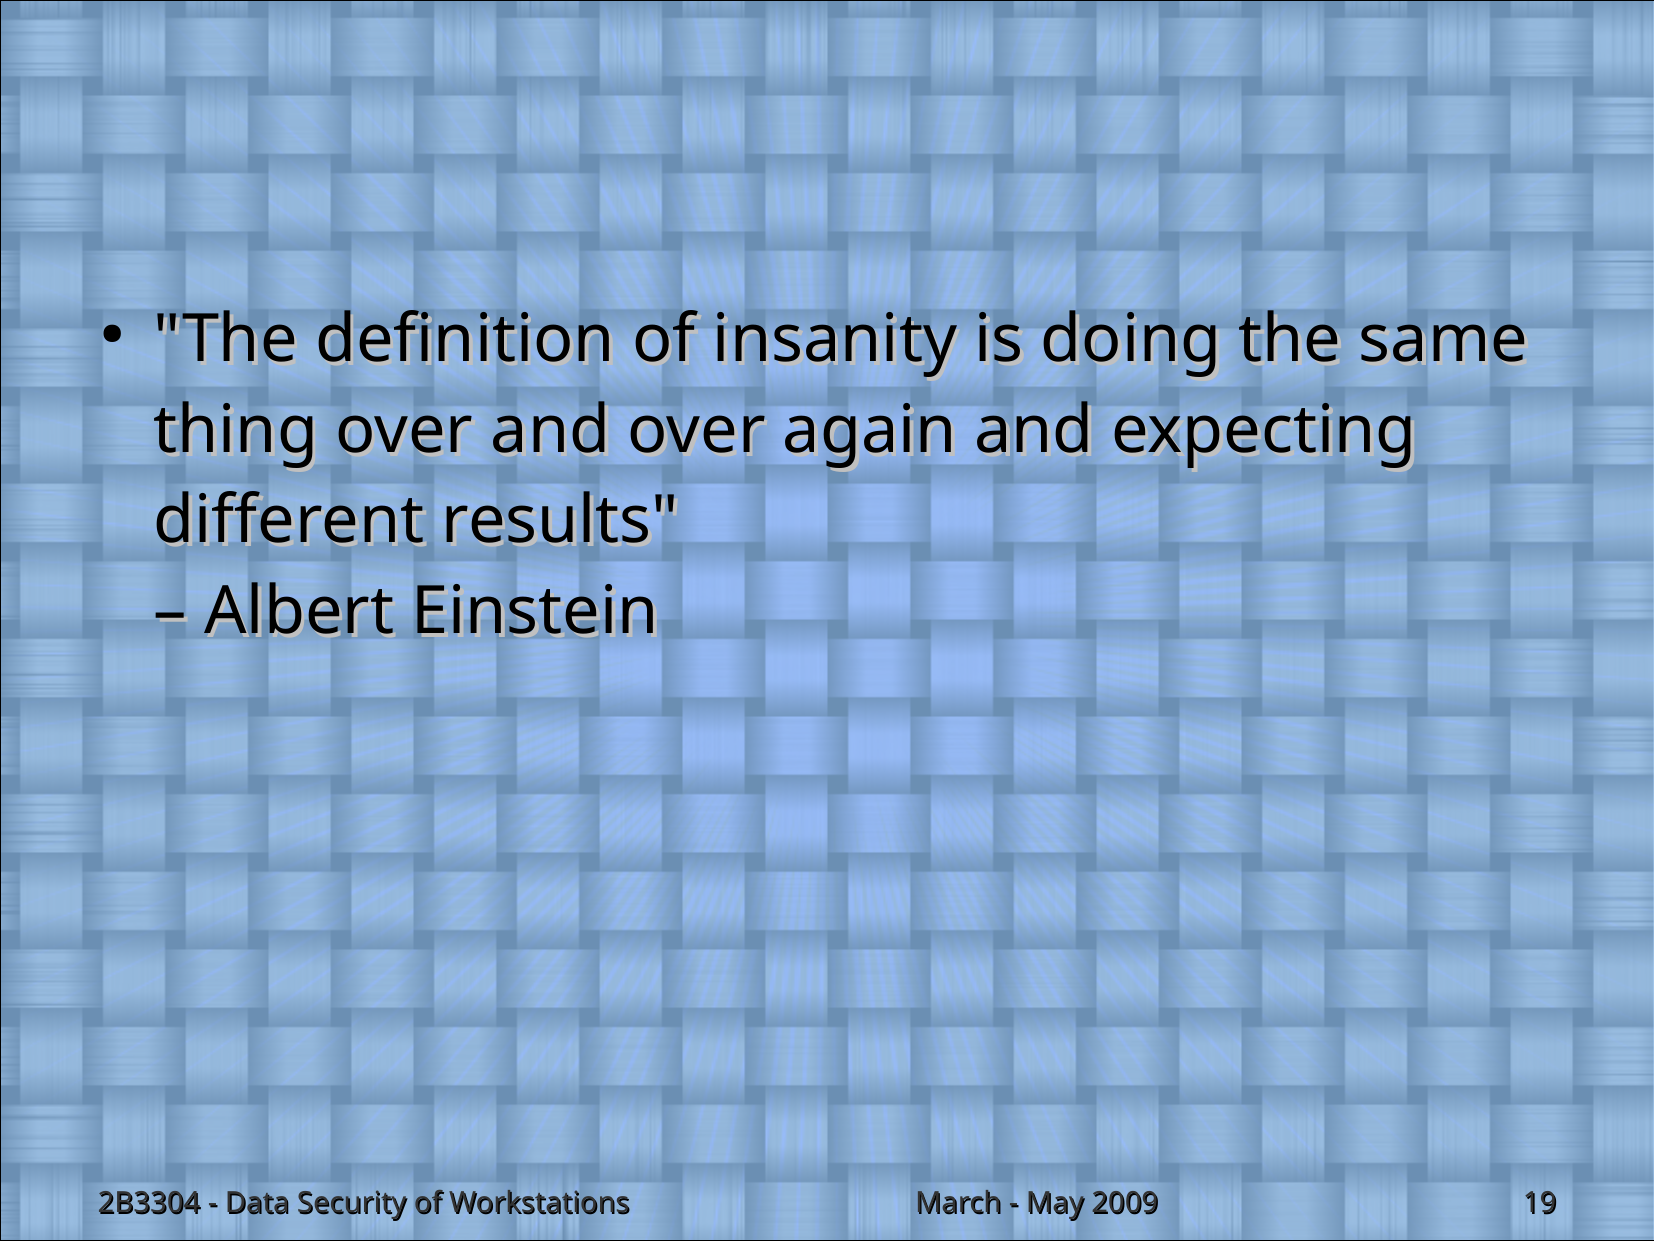

#
"The definition of insanity is doing the same thing over and over again and expecting different results"
– Albert Einstein